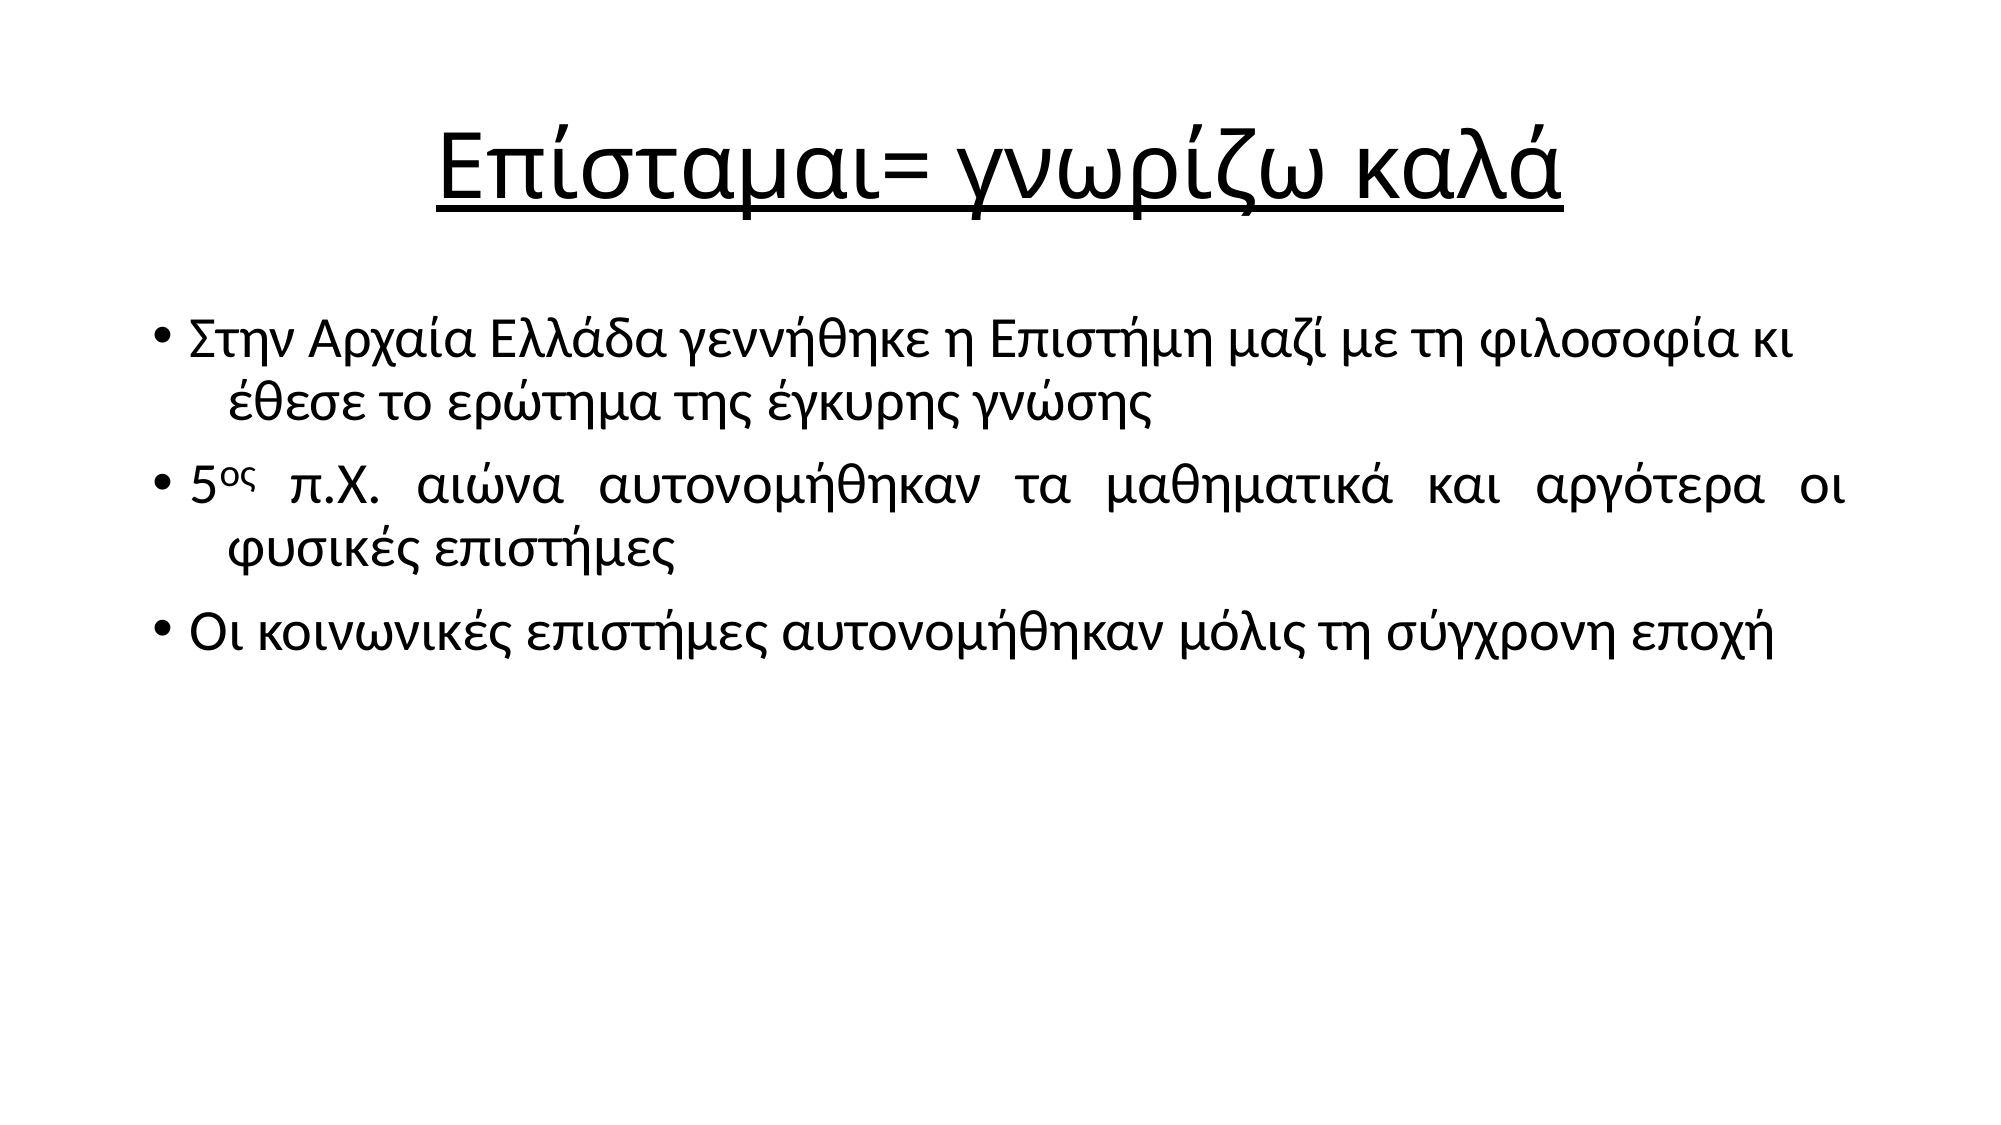

# Επίσταμαι= γνωρίζω καλά
Στην Αρχαία Ελλάδα γεννήθηκε η Επιστήμη μαζί με τη φιλοσοφία κι έθεσε το ερώτημα της έγκυρης γνώσης
5ος π.Χ. αιώνα αυτονομήθηκαν τα μαθηματικά και αργότερα οι φυσικές επιστήμες
Οι κοινωνικές επιστήμες αυτονομήθηκαν μόλις τη σύγχρονη εποχή